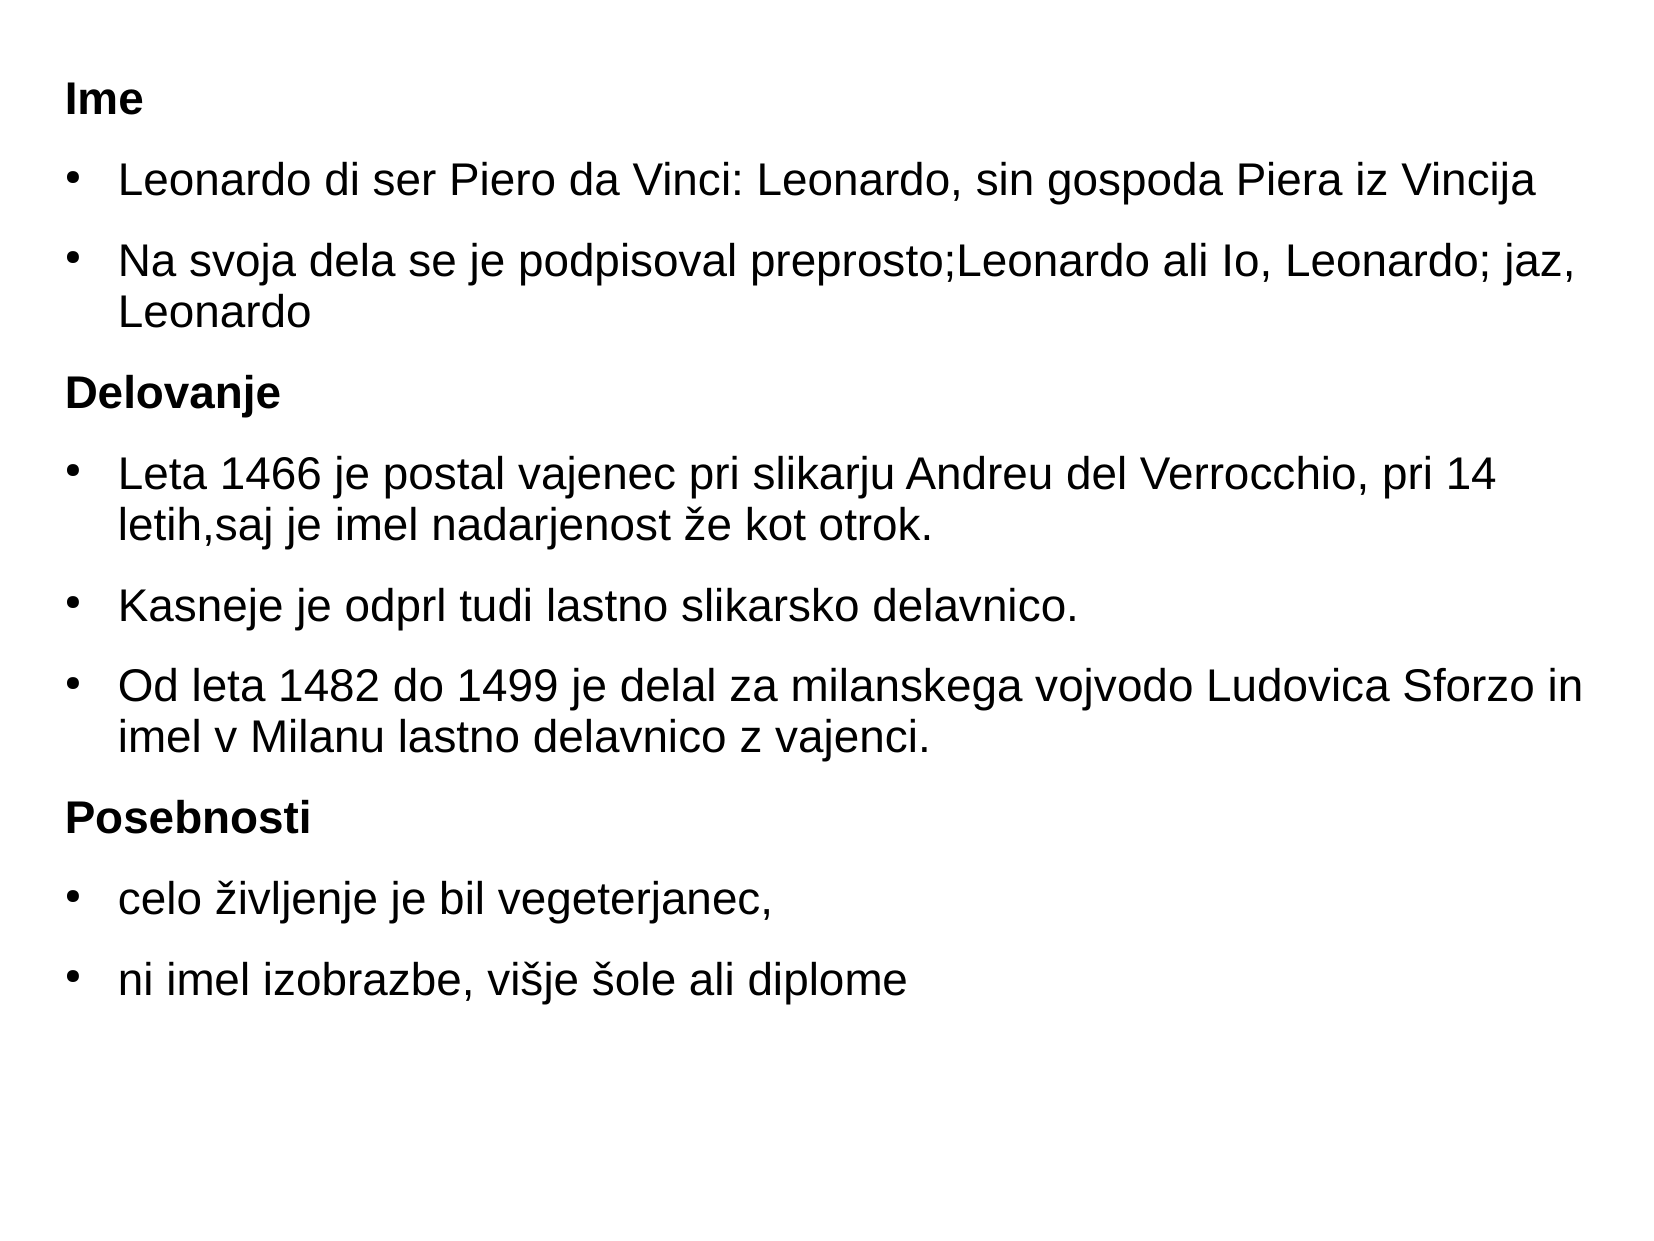

# Ime
Leonardo di ser Piero da Vinci: Leonardo, sin gospoda Piera iz Vincija
Na svoja dela se je podpisoval preprosto;Leonardo ali Io, Leonardo; jaz, Leonardo
Delovanje
Leta 1466 je postal vajenec pri slikarju Andreu del Verrocchio, pri 14 letih,saj je imel nadarjenost že kot otrok.
Kasneje je odprl tudi lastno slikarsko delavnico.
Od leta 1482 do 1499 je delal za milanskega vojvodo Ludovica Sforzo in imel v Milanu lastno delavnico z vajenci.
Posebnosti
celo življenje je bil vegeterjanec,
ni imel izobrazbe, višje šole ali diplome